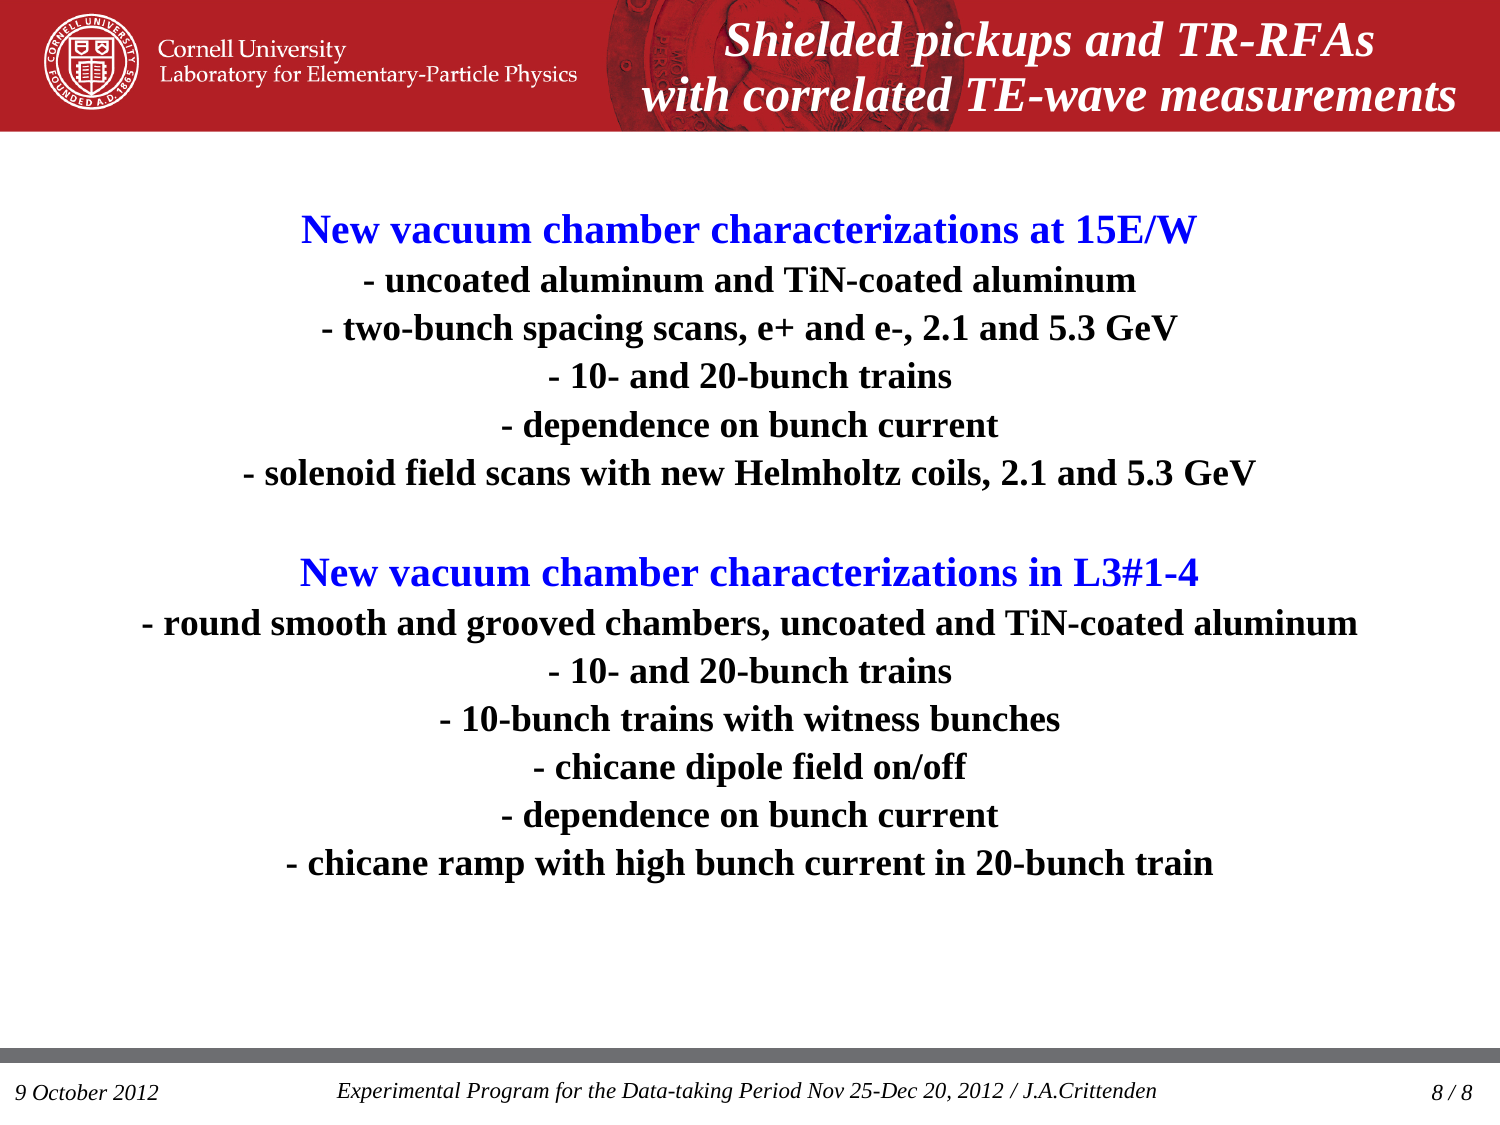

# Shielded pickups and TR-RFAs with correlated TE-wave measurements
New vacuum chamber characterizations at 15E/W
- uncoated aluminum and TiN-coated aluminum
- two-bunch spacing scans, e+ and e-, 2.1 and 5.3 GeV
- 10- and 20-bunch trains
- dependence on bunch current
- solenoid field scans with new Helmholtz coils, 2.1 and 5.3 GeV
New vacuum chamber characterizations in L3#1-4
- round smooth and grooved chambers, uncoated and TiN-coated aluminum
- 10- and 20-bunch trains
- 10-bunch trains with witness bunches
- chicane dipole field on/off
- dependence on bunch current
- chicane ramp with high bunch current in 20-bunch train